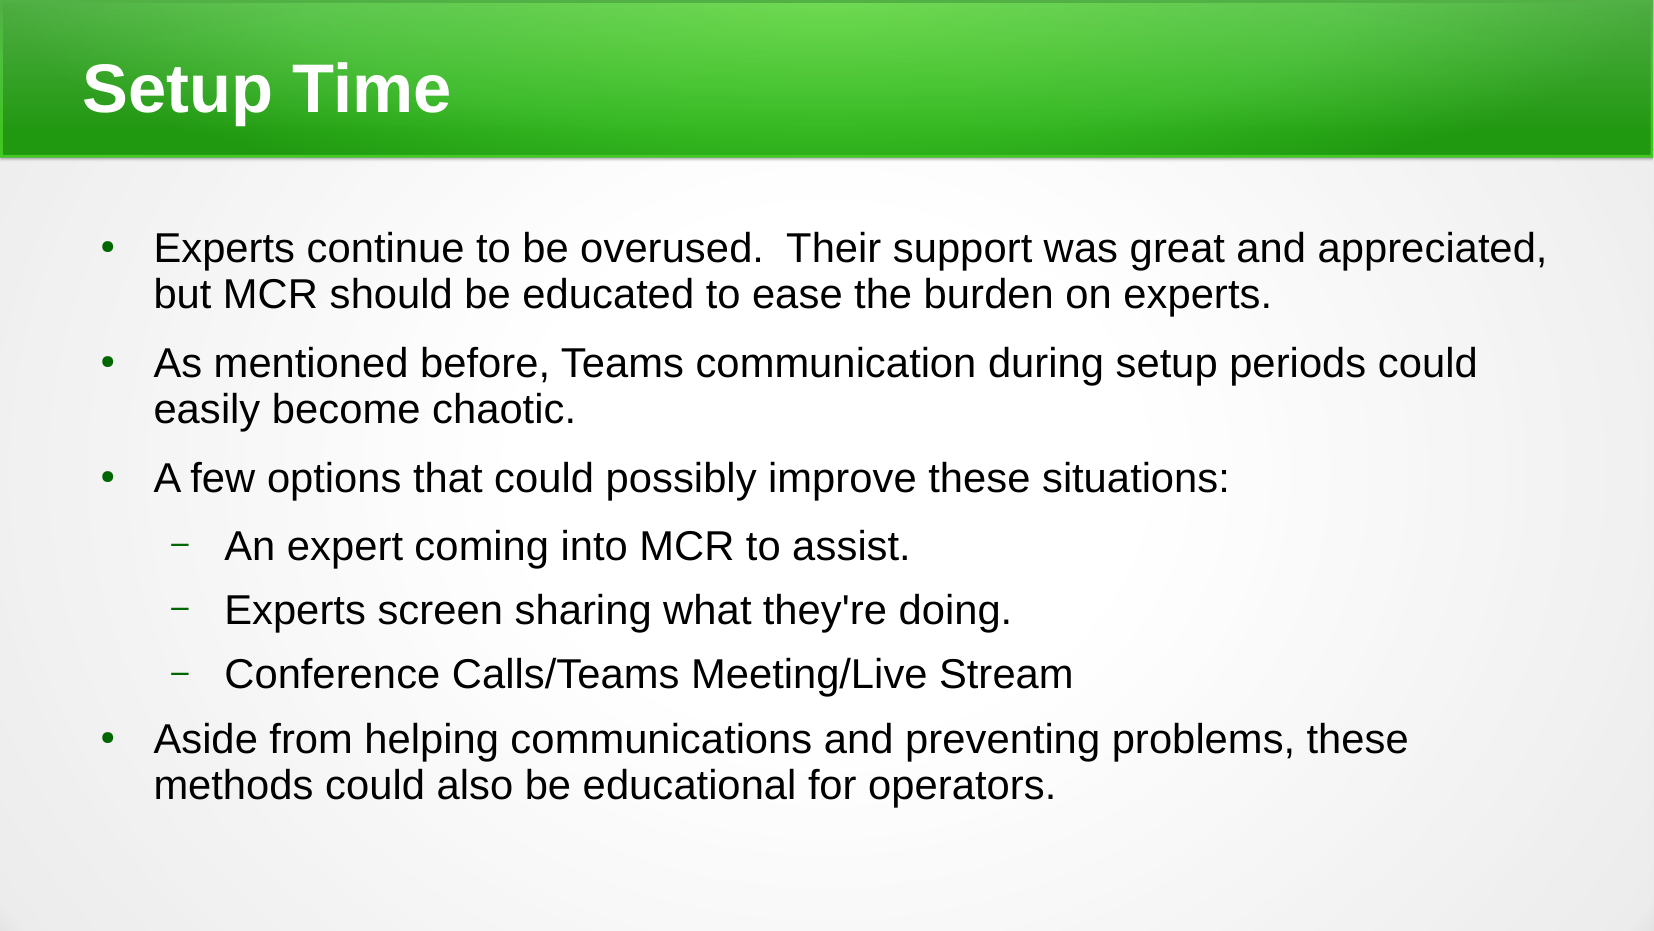

# Setup Time
Experts continue to be overused. Their support was great and appreciated, but MCR should be educated to ease the burden on experts.
As mentioned before, Teams communication during setup periods could easily become chaotic.
A few options that could possibly improve these situations:
An expert coming into MCR to assist.
Experts screen sharing what they're doing.
Conference Calls/Teams Meeting/Live Stream
Aside from helping communications and preventing problems, these methods could also be educational for operators.